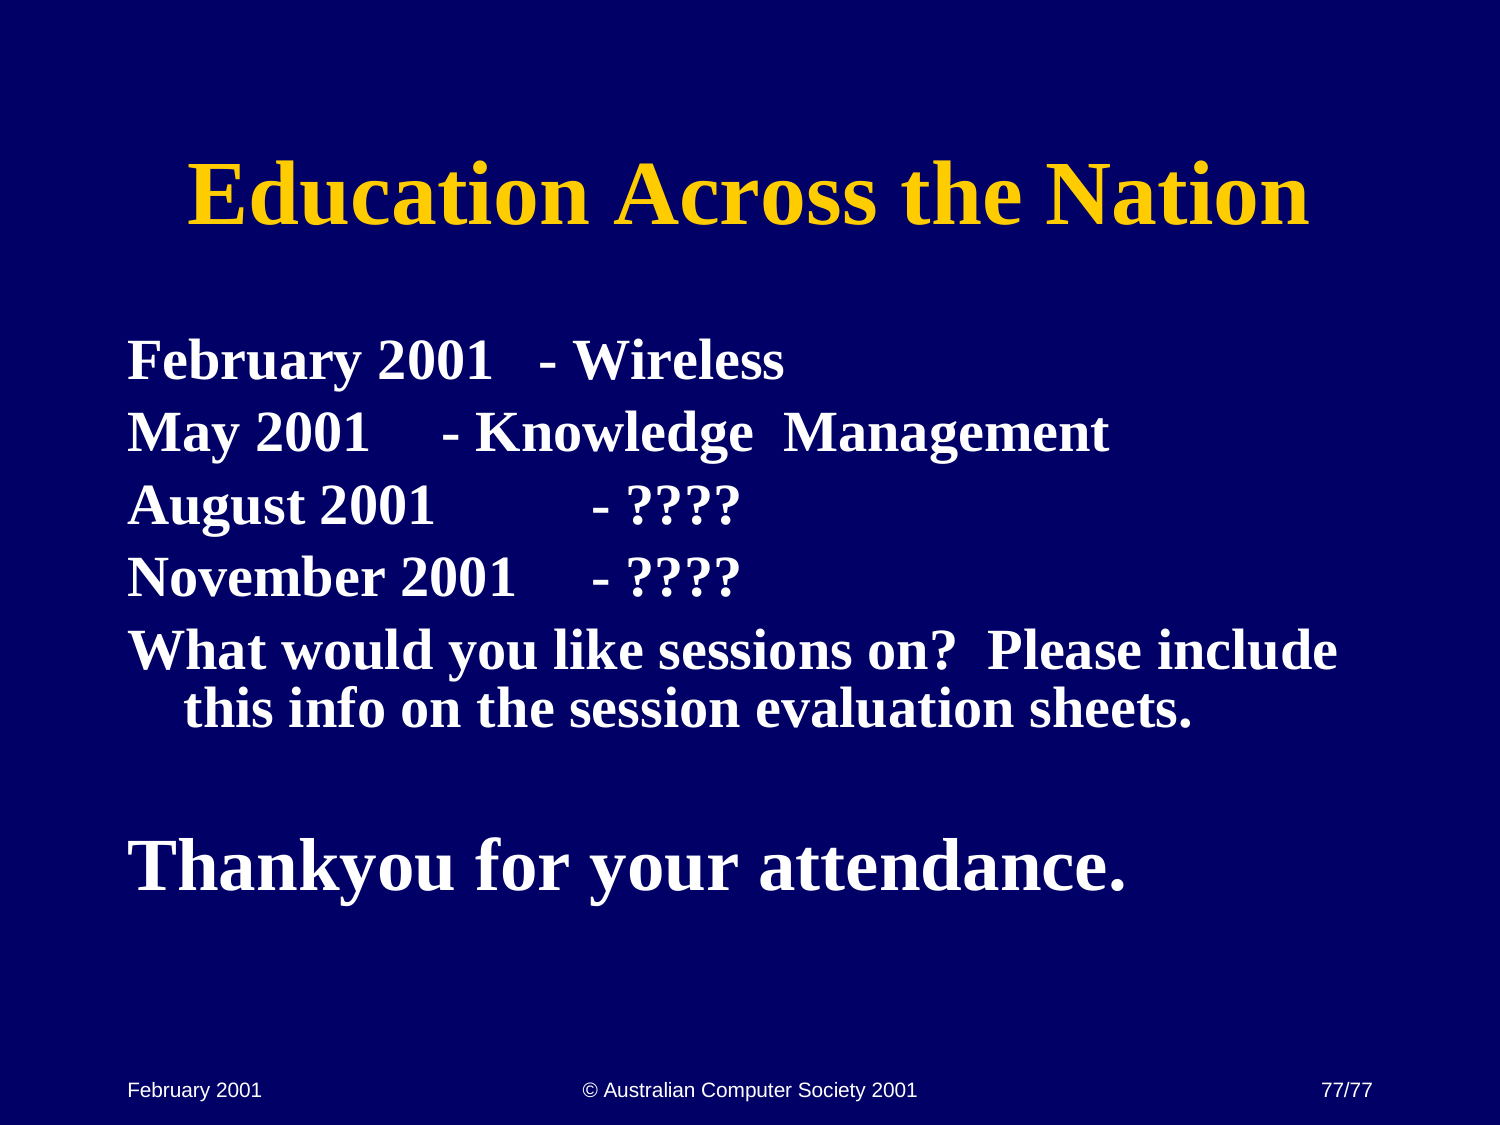

# Education Across the Nation
February 2001 - Wireless
May 2001	 - Knowledge Management
August 2001	 - ????
November 2001	 - ????
What would you like sessions on? Please include this info on the session evaluation sheets.
Thankyou for your attendance.
February 2001
© Australian Computer Society 2001
77